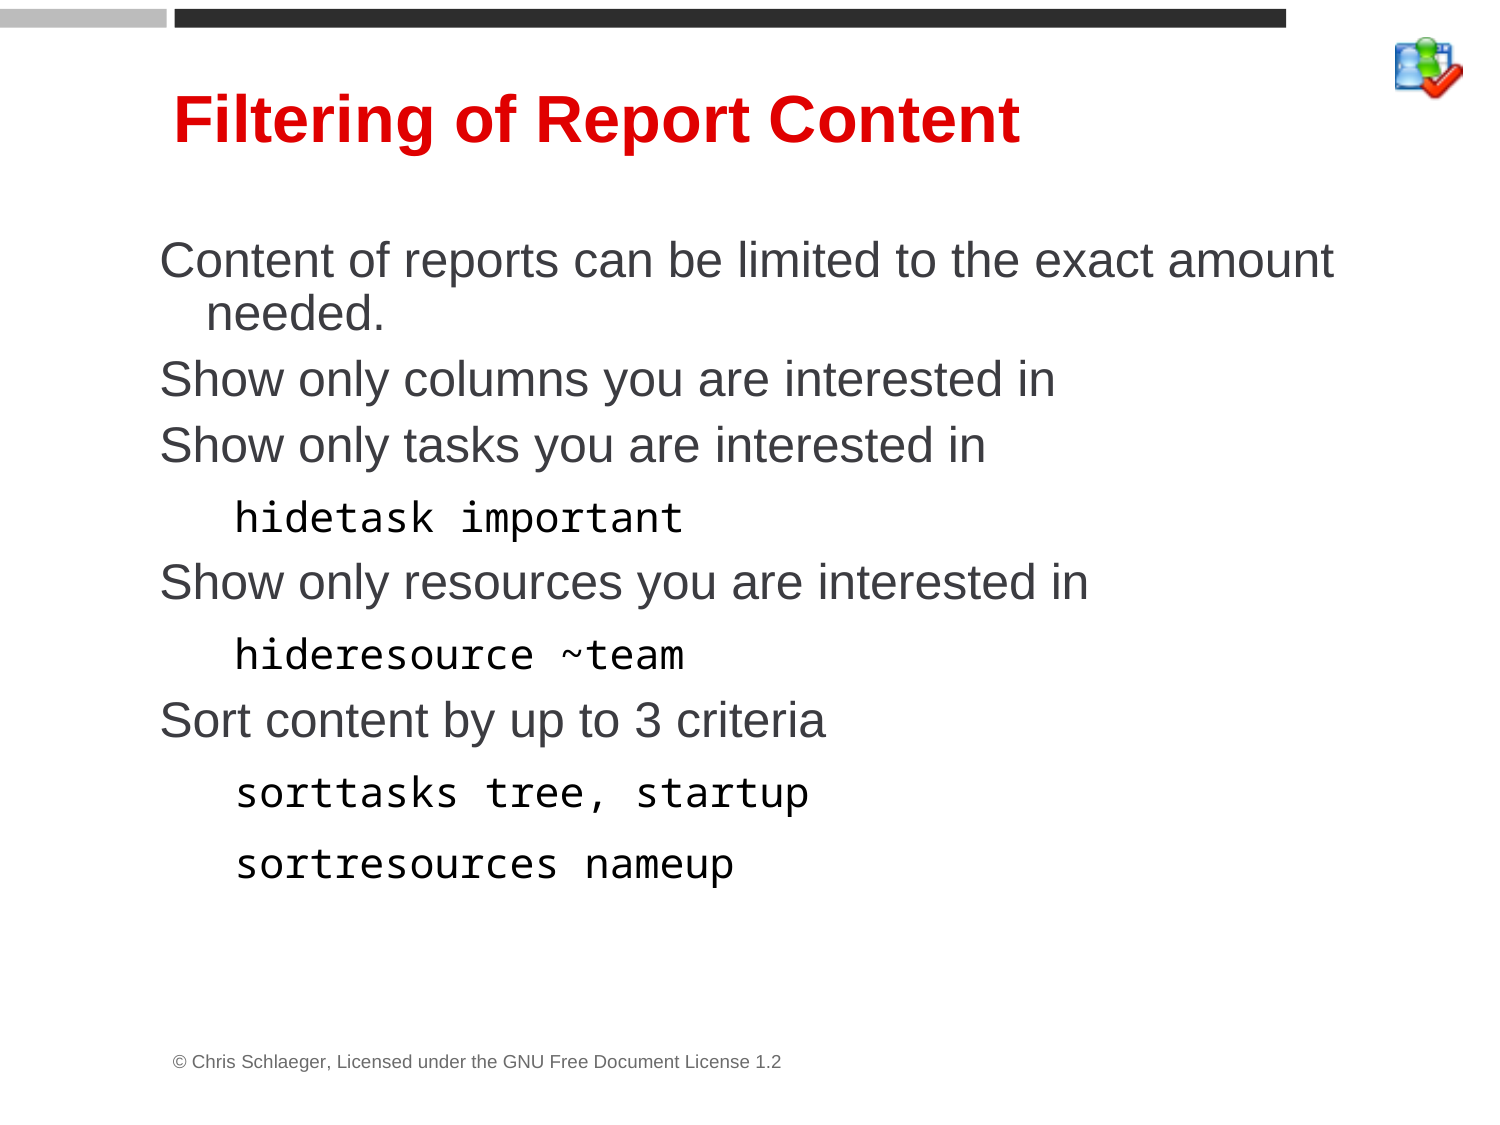

# Filtering of Report Content
Content of reports can be limited to the exact amount needed.
Show only columns you are interested in
Show only tasks you are interested in
hidetask important
Show only resources you are interested in
hideresource ~team
Sort content by up to 3 criteria
sorttasks tree, startup
sortresources nameup